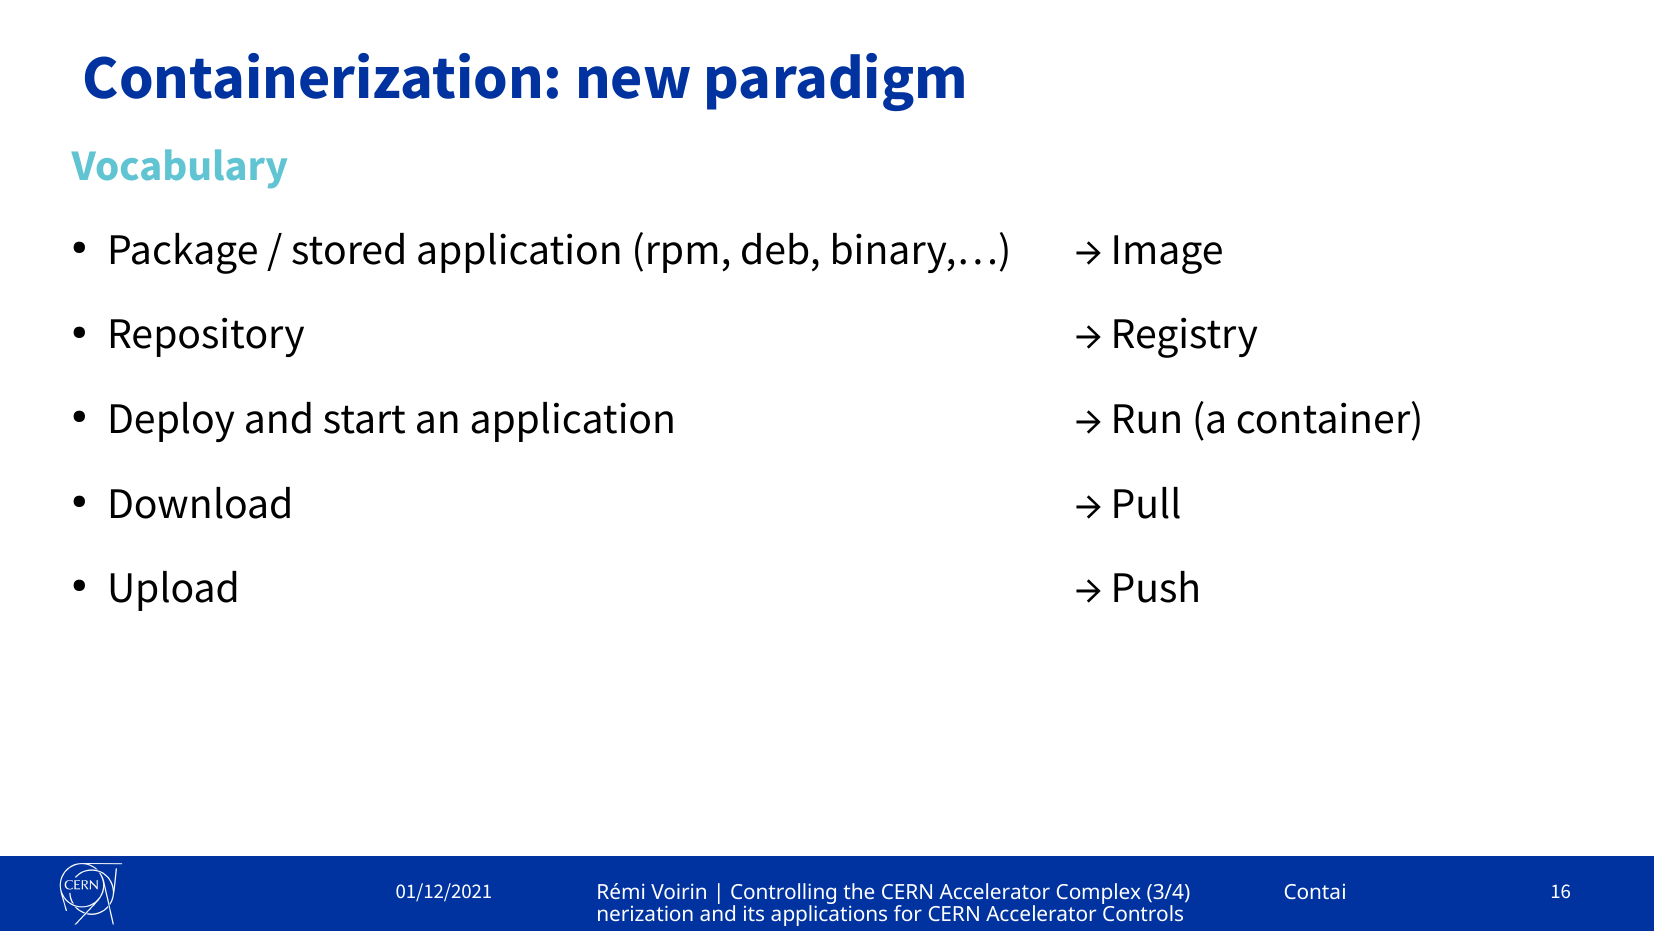

# Containerization: new paradigm
Vocabulary
Package / stored application (rpm, deb, binary,…)
Repository
Deploy and start an application
Download
Upload
→ Image
→ Registry
→ Run (a container)
→ Pull
→ Push
01/12/2021
Rémi Voirin | Controlling the CERN Accelerator Complex (3/4) Containerization and its applications for CERN Accelerator Controls
16